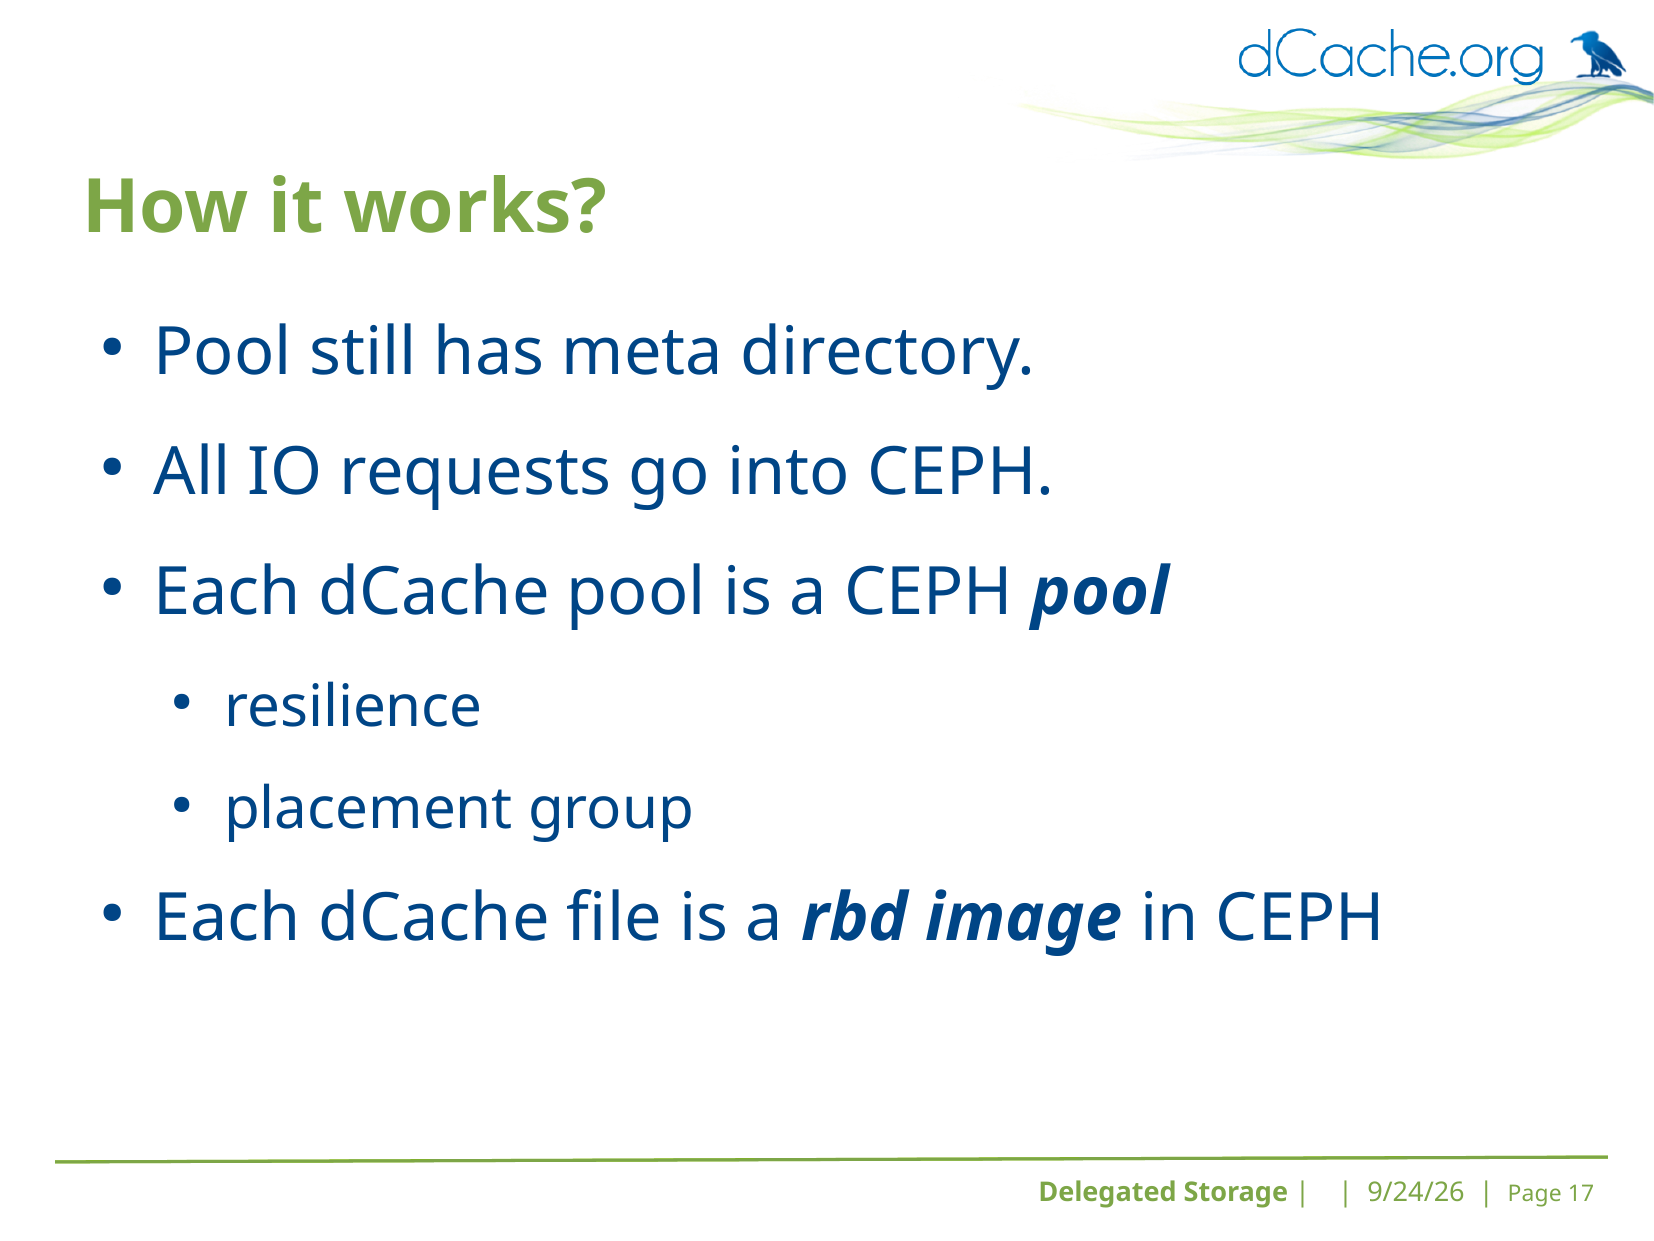

# How it works?
Pool still has meta directory.
All IO requests go into CEPH.
Each dCache pool is a CEPH pool
resilience
placement group
Each dCache file is a rbd image in CEPH
17